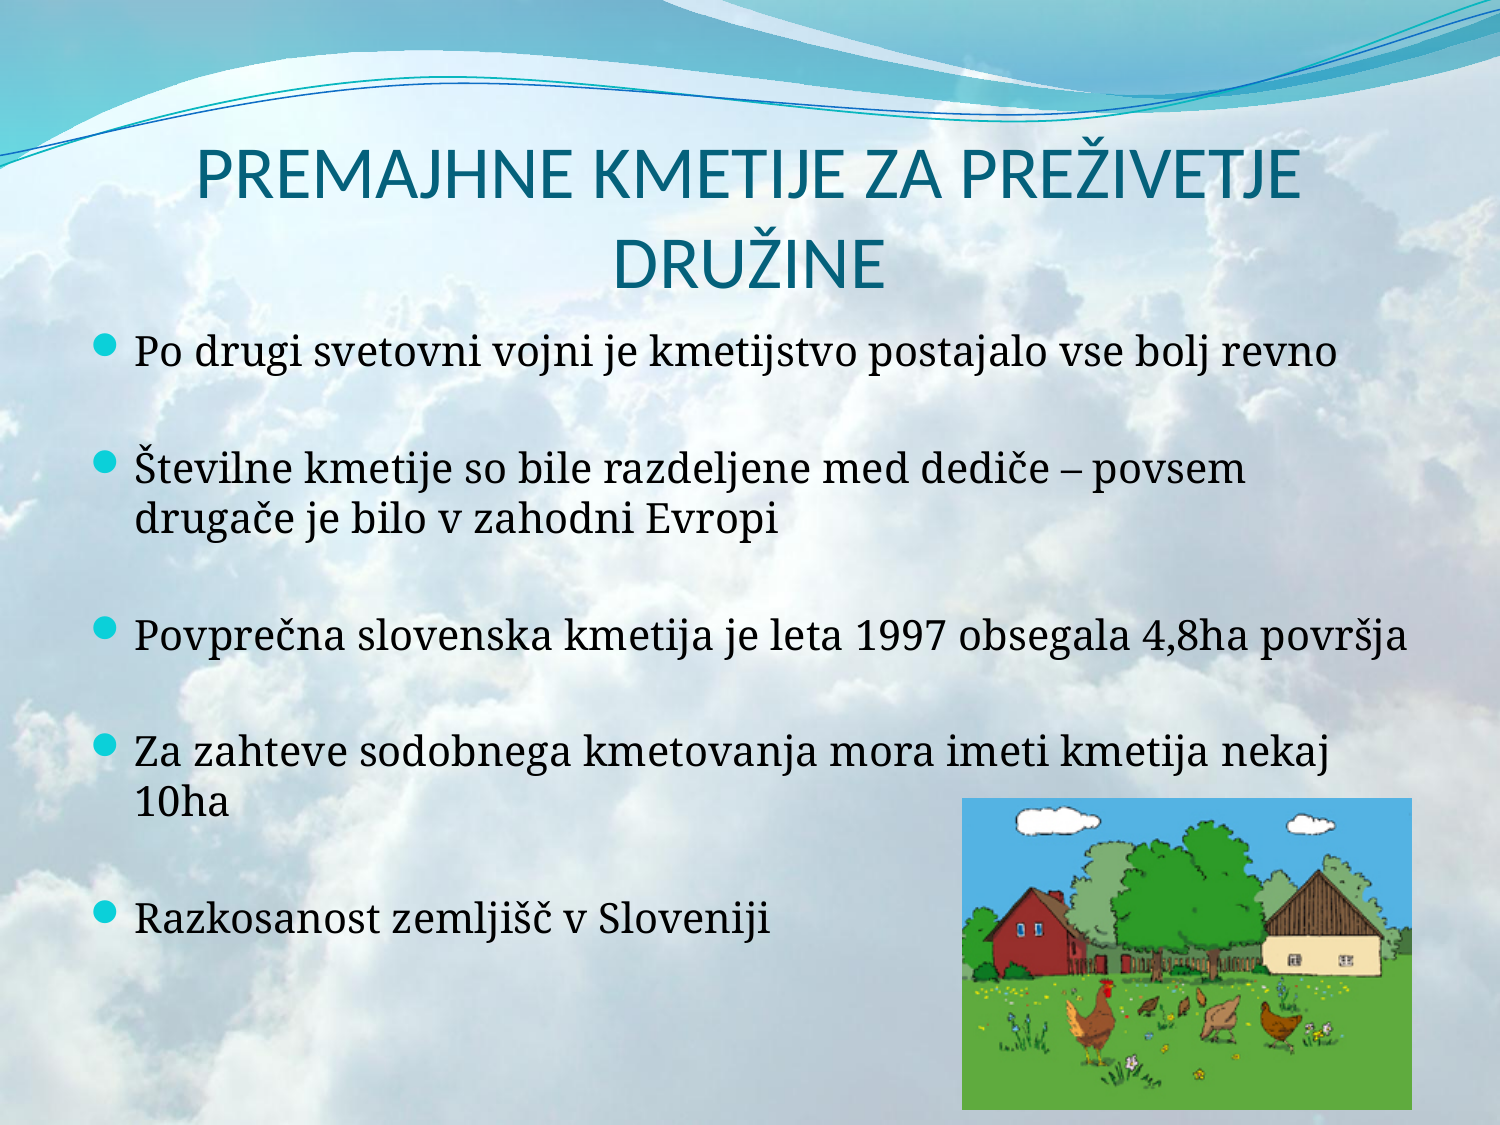

# PREMAJHNE KMETIJE ZA PREŽIVETJE DRUŽINE
Po drugi svetovni vojni je kmetijstvo postajalo vse bolj revno
Številne kmetije so bile razdeljene med dediče – povsem drugače je bilo v zahodni Evropi
Povprečna slovenska kmetija je leta 1997 obsegala 4,8ha površja
Za zahteve sodobnega kmetovanja mora imeti kmetija nekaj 10ha
Razkosanost zemljišč v Sloveniji